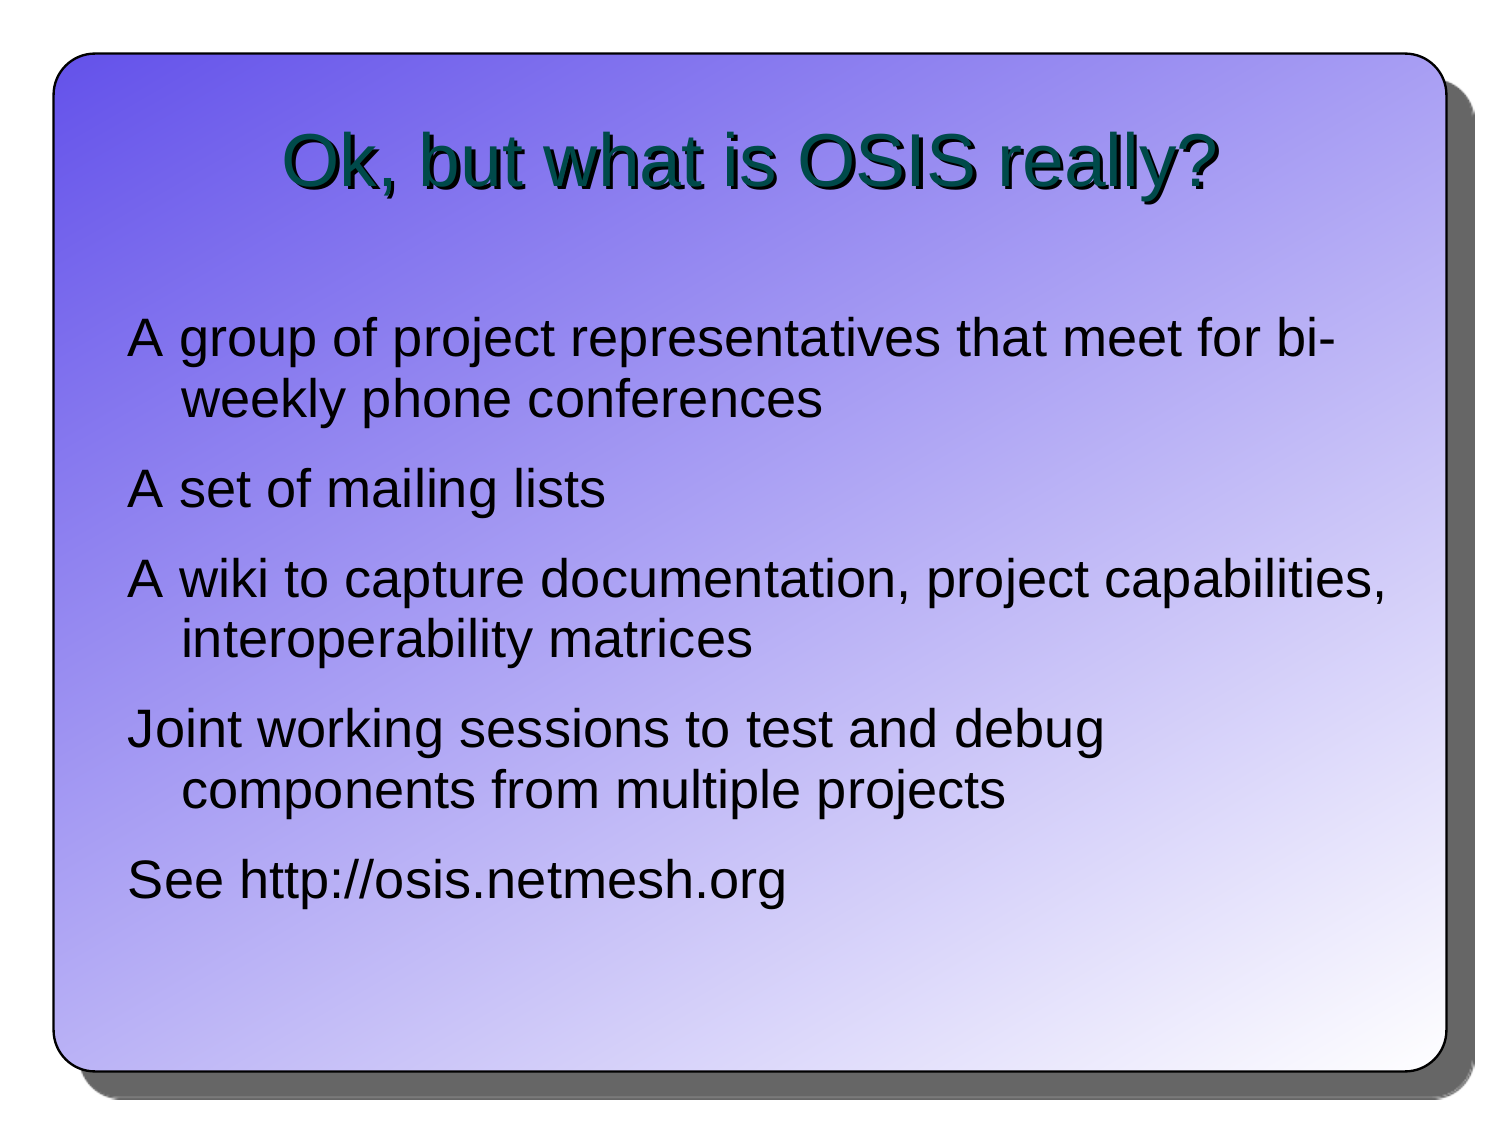

# Ok, but what is OSIS really?
A group of project representatives that meet for bi-weekly phone conferences
A set of mailing lists
A wiki to capture documentation, project capabilities, interoperability matrices
Joint working sessions to test and debug components from multiple projects
See http://osis.netmesh.org